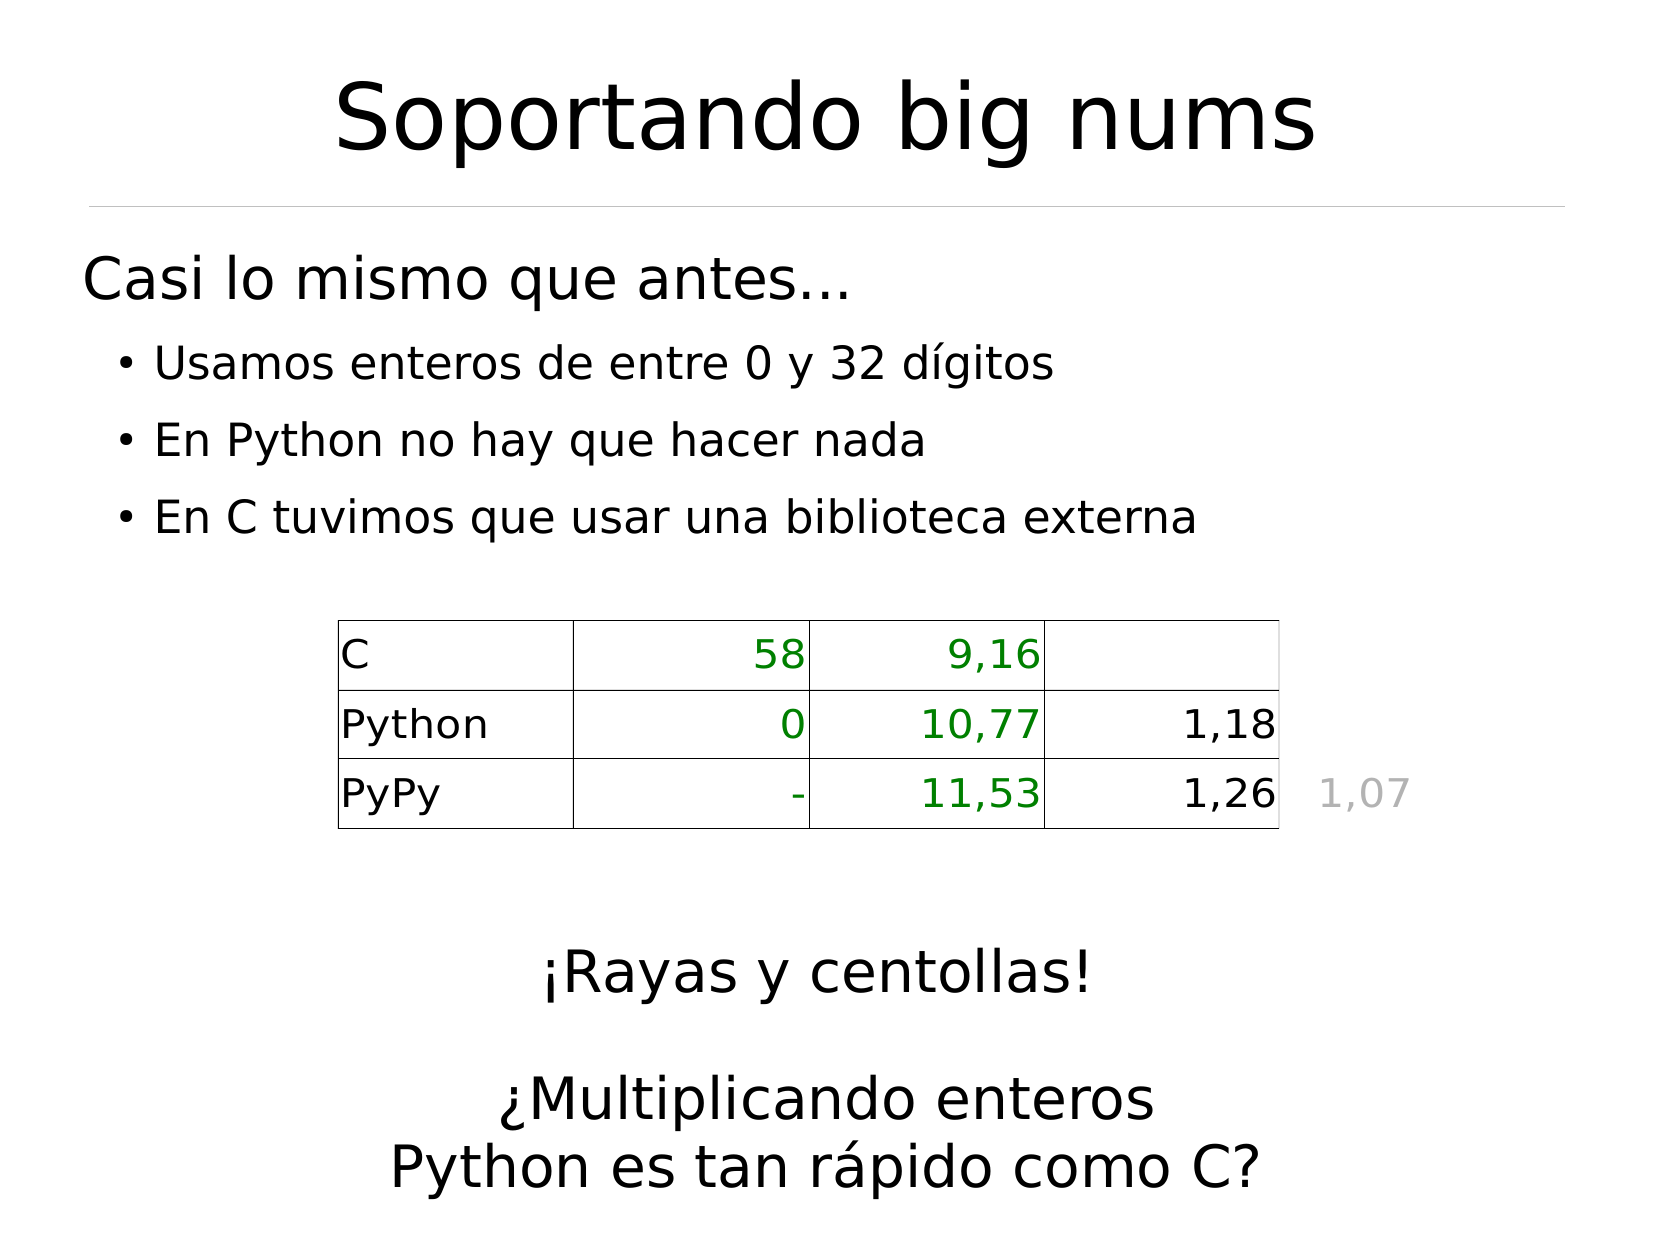

# Soportando big nums
Casi lo mismo que antes...
Usamos enteros de entre 0 y 32 dígitos
En Python no hay que hacer nada
En C tuvimos que usar una biblioteca externa
¡Rayas y centollas!
¿Multiplicando enteros
Python es tan rápido como C?